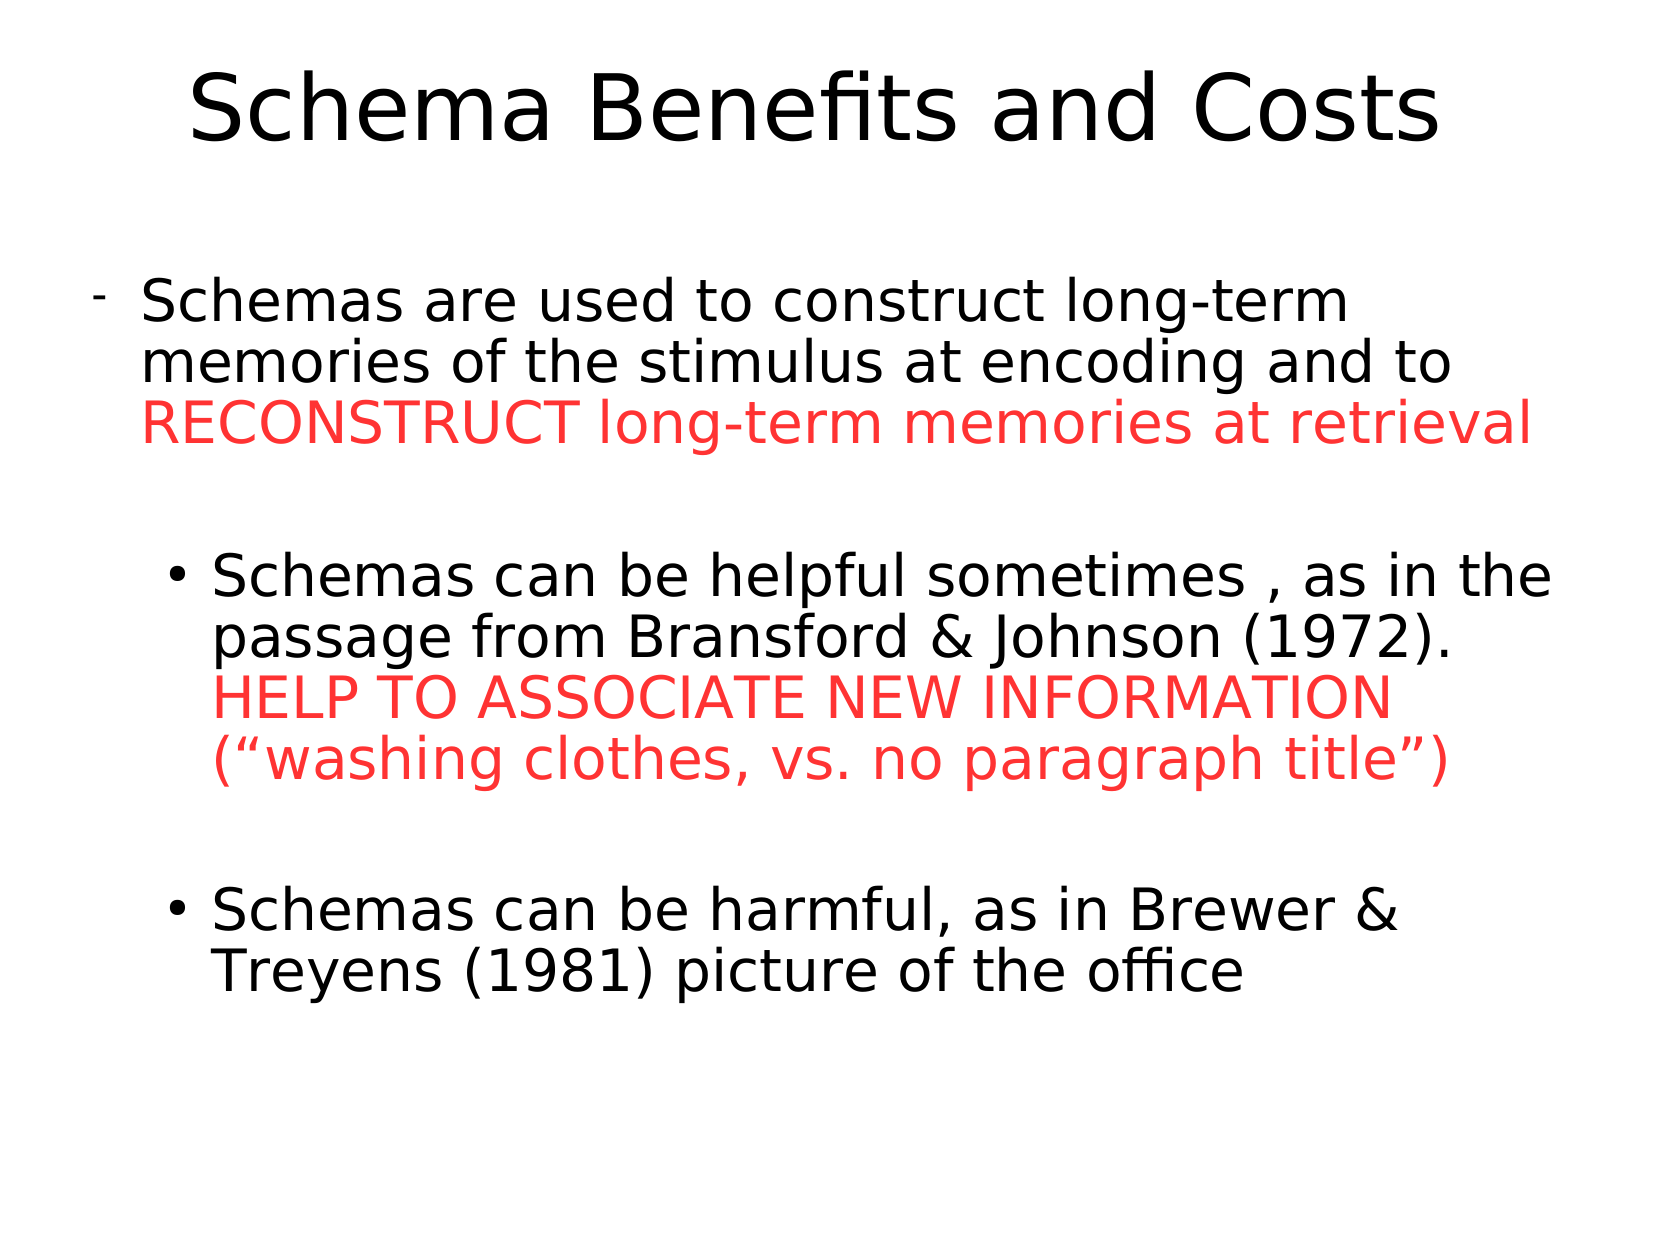

# Schema Benefits and Costs
Schemas are used to construct long-term memories of the stimulus at encoding and to RECONSTRUCT long-term memories at retrieval
Schemas can be helpful sometimes , as in the passage from Bransford & Johnson (1972). HELP TO ASSOCIATE NEW INFORMATION (“washing clothes, vs. no paragraph title”)
Schemas can be harmful, as in Brewer & Treyens (1981) picture of the office